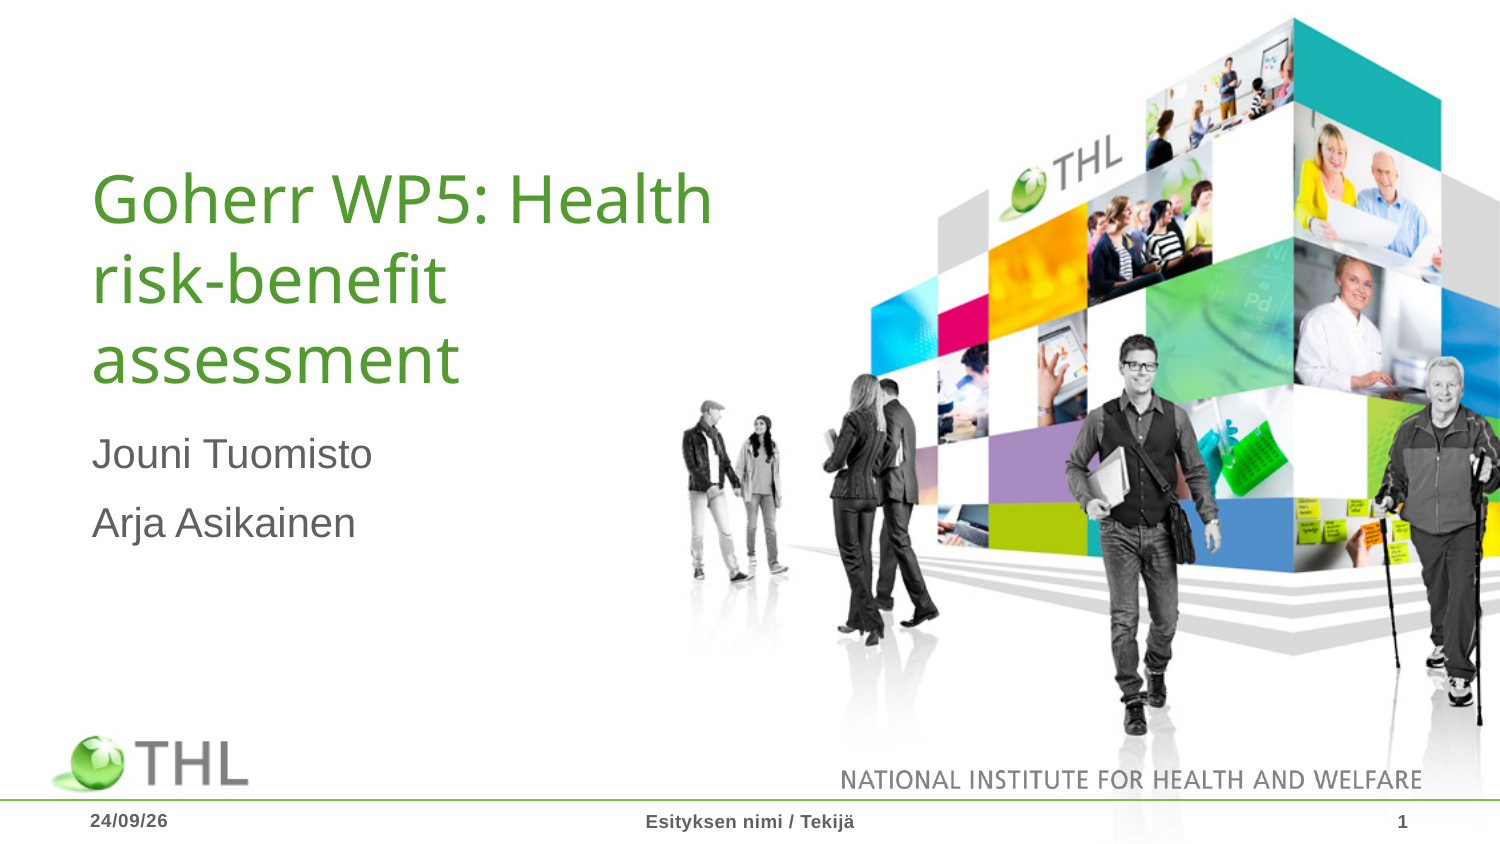

Goherr WP5: Health risk-benefit assessment
# Jouni Tuomisto
Arja Asikainen
Esityksen nimi / Tekijä